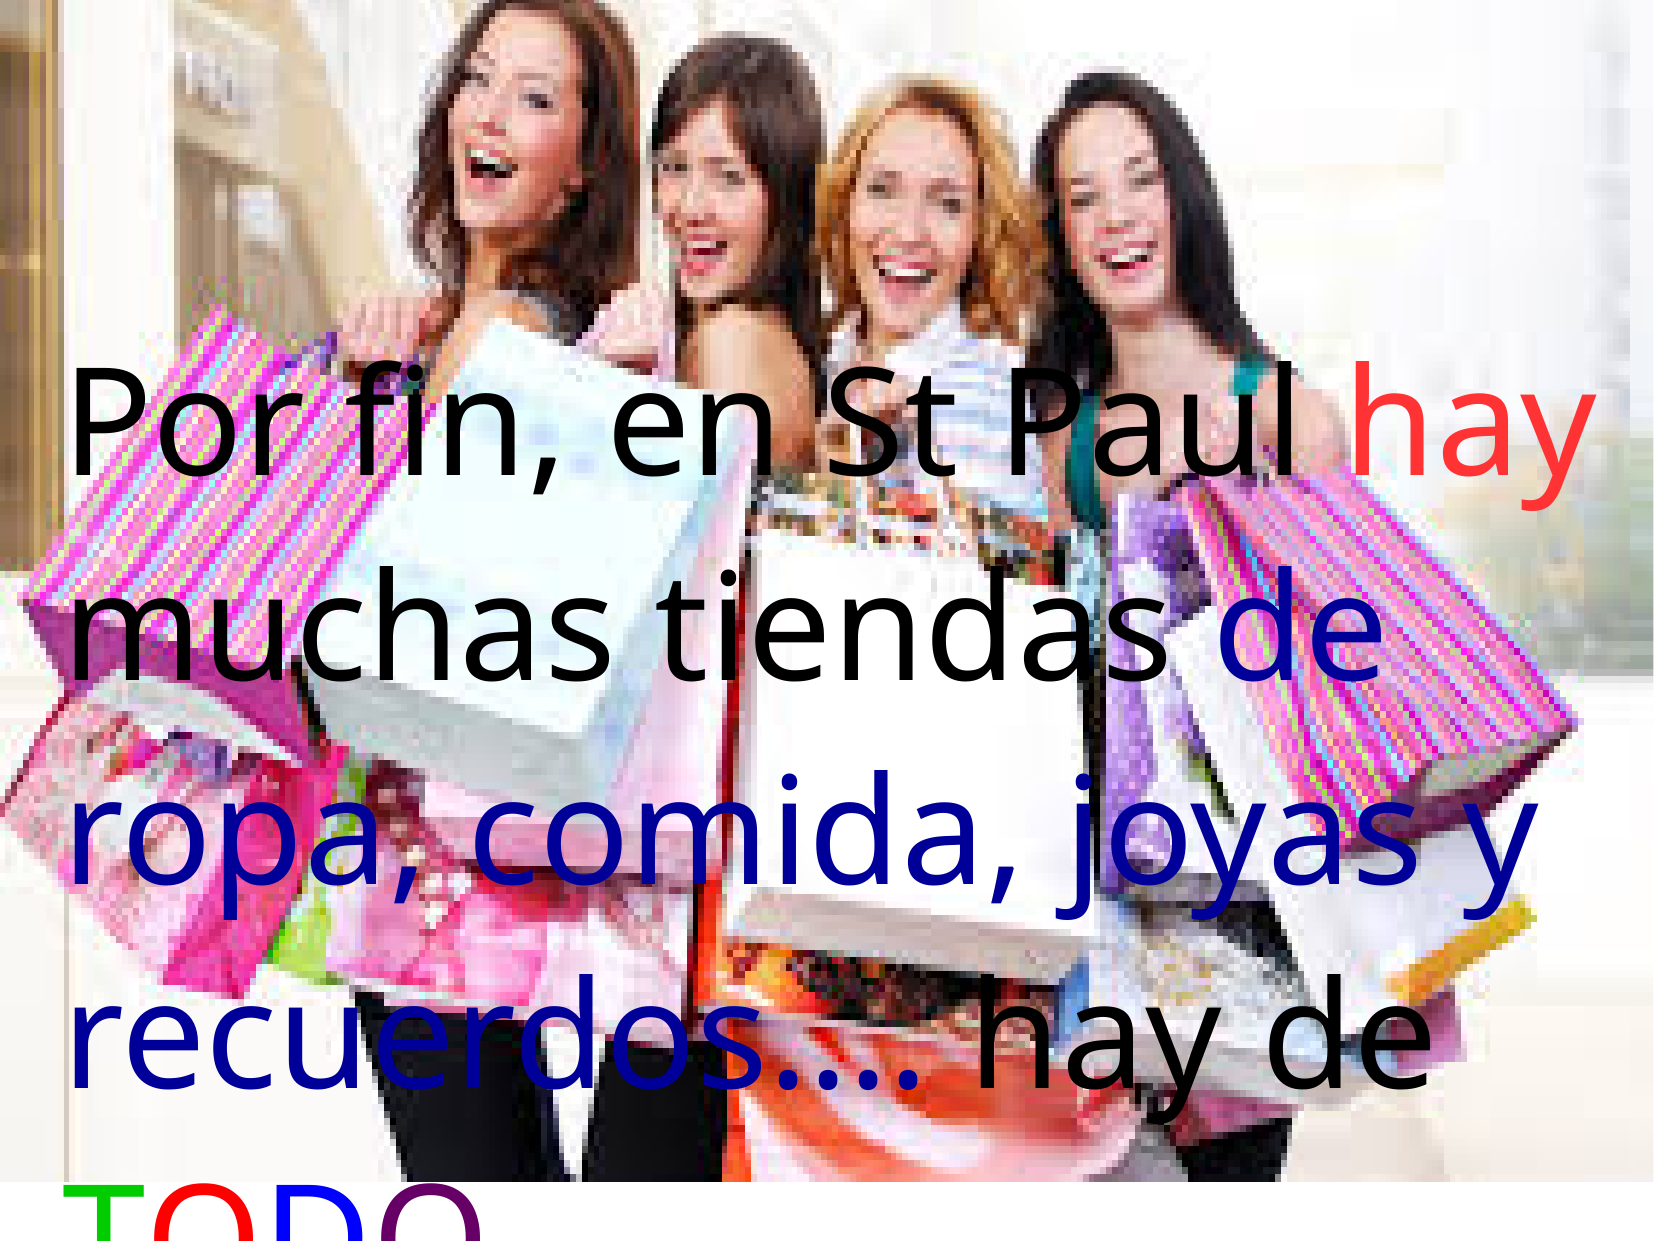

Por fin, en St Paul hay muchas tiendas de ropa, comida, joyas y recuerdos.... hay de TODO.
¡Entonces, buenas compras !